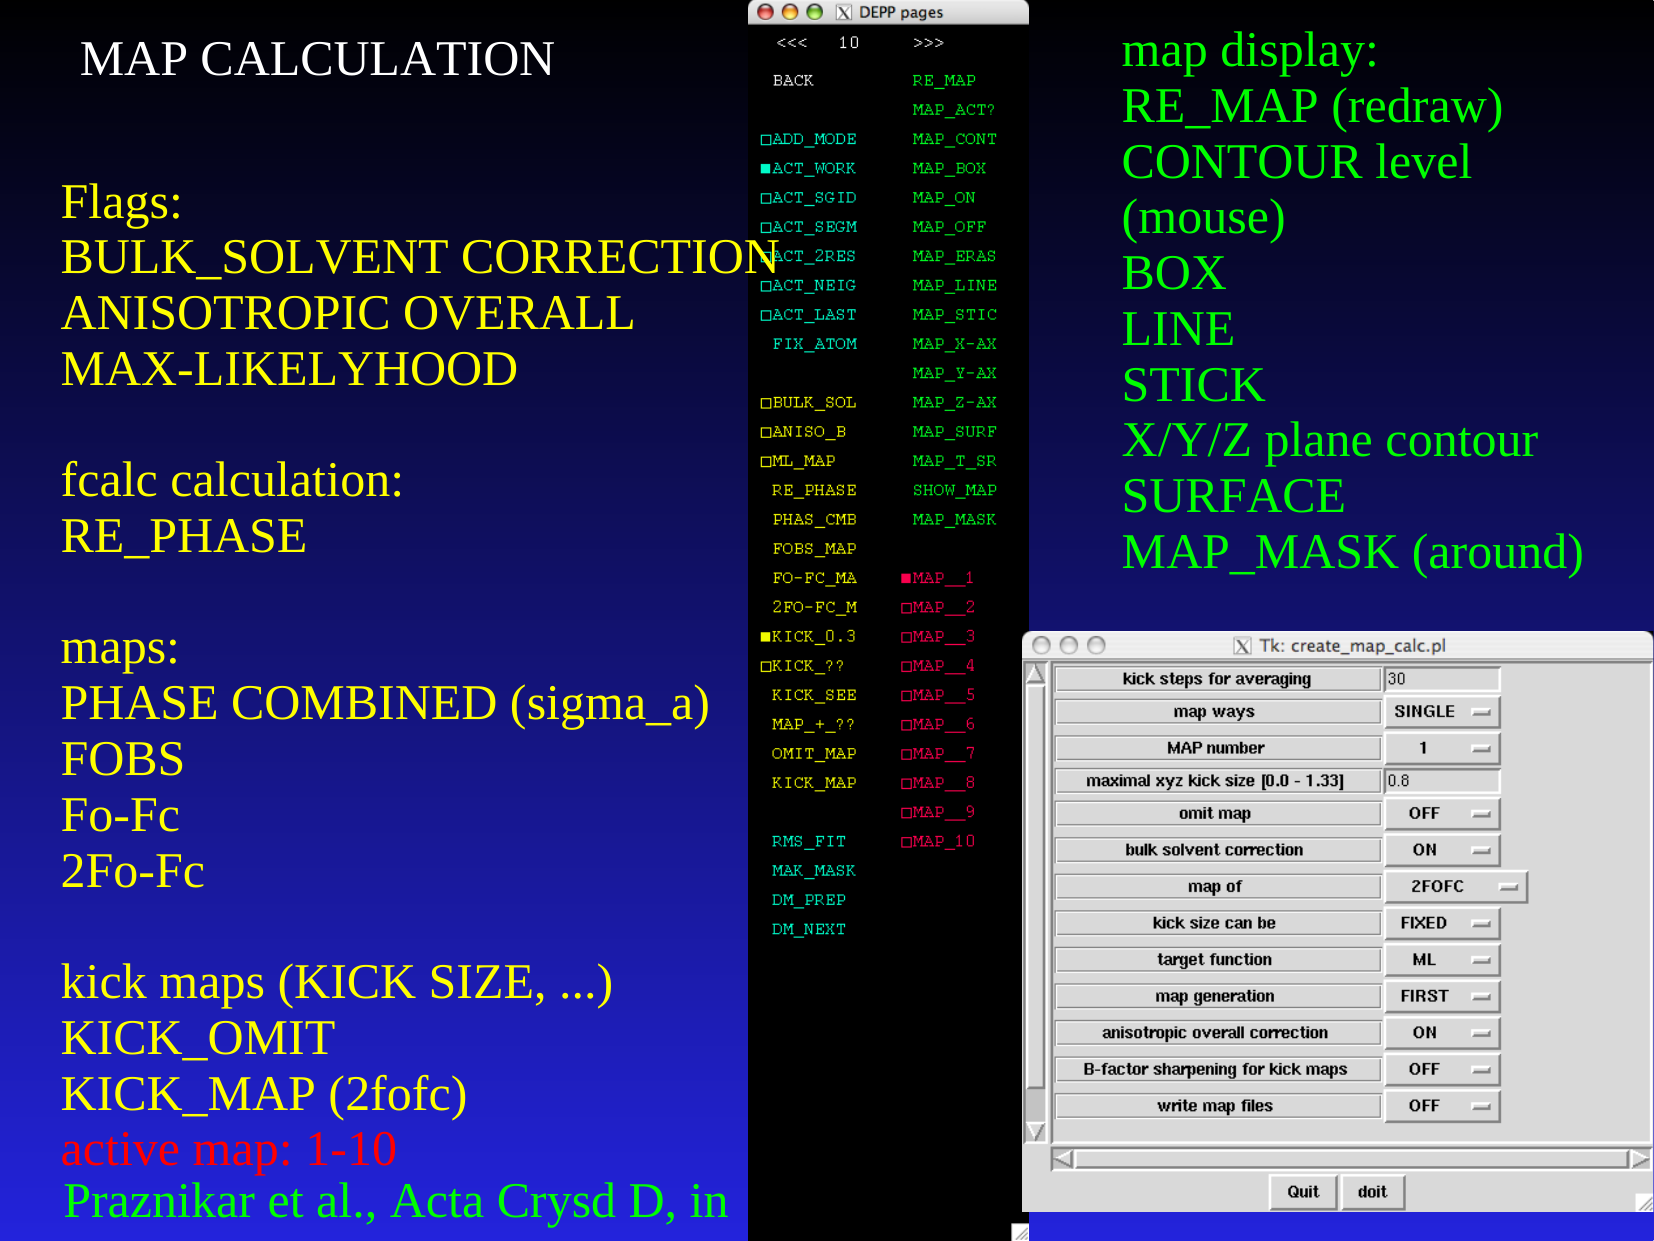

map display:
RE_MAP (redraw)
CONTOUR level (mouse)
BOX
LINE
STICK
X/Y/Z plane contour
SURFACE
MAP_MASK (around)
MAP CALCULATION
Flags:
BULK_SOLVENT CORRECTION
ANISOTROPIC OVERALL
MAX-LIKELYHOOD
fcalc calculation:
RE_PHASE
maps:
PHASE COMBINED (sigma_a)
FOBS
Fo-Fc
2Fo-Fc
kick maps (KICK SIZE, ...)
KICK_OMIT
KICK_MAP (2fofc)
active map: 1-10
Praznikar et al., Acta Crysd D, in press.